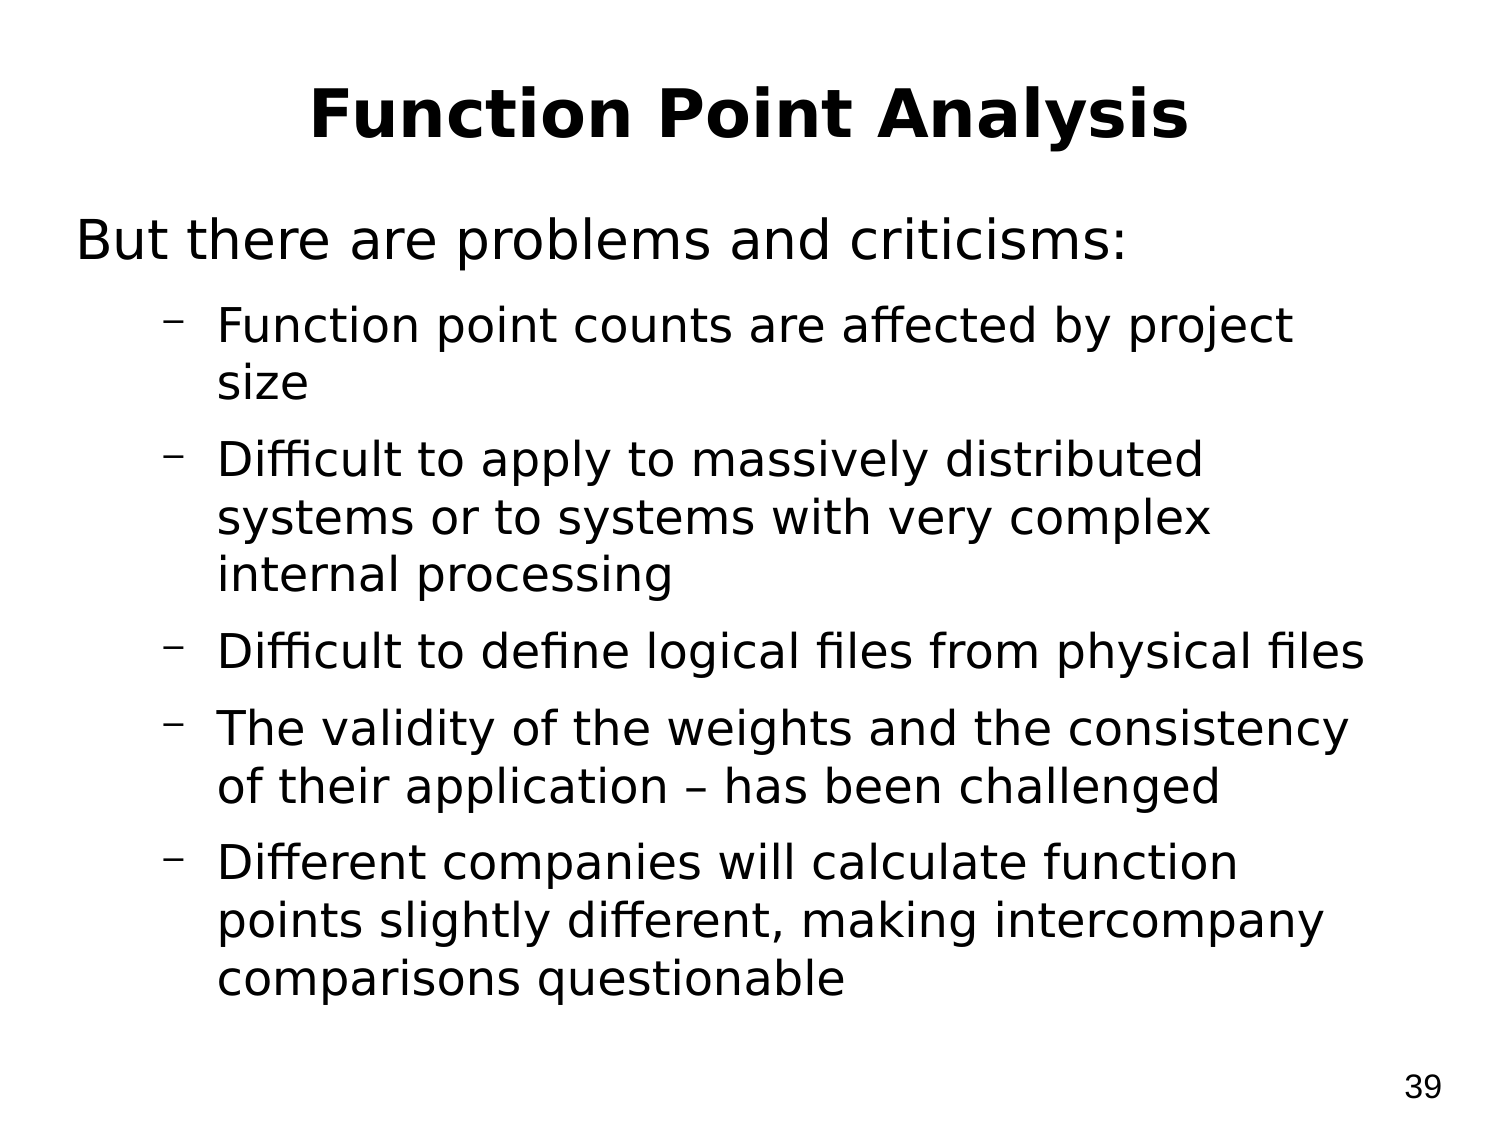

# Function Point Analysis
But there are problems and criticisms:
Function point counts are affected by project size
Difficult to apply to massively distributed systems or to systems with very complex internal processing
Difficult to define logical files from physical files
The validity of the weights and the consistency of their application – has been challenged
Different companies will calculate function points slightly different, making intercompany comparisons questionable